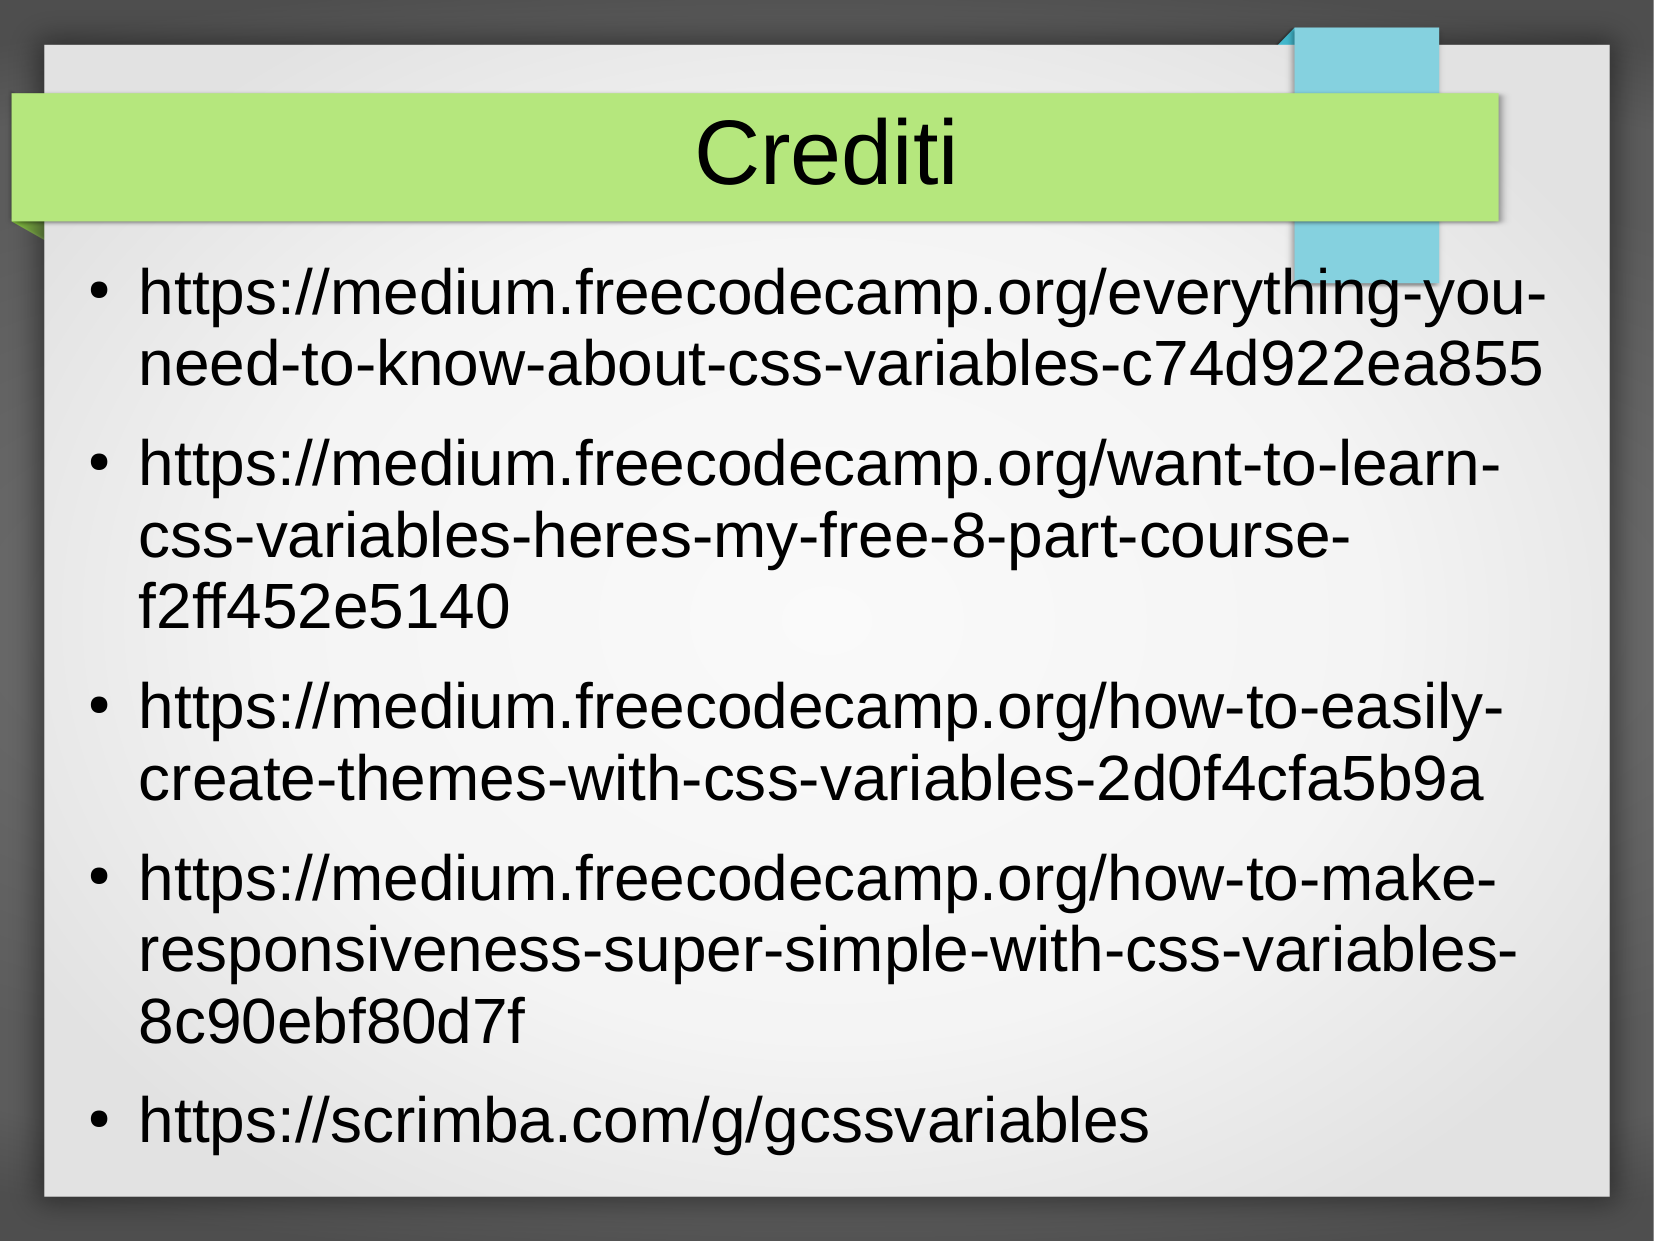

# Crediti
https://medium.freecodecamp.org/everything-you-need-to-know-about-css-variables-c74d922ea855
https://medium.freecodecamp.org/want-to-learn-css-variables-heres-my-free-8-part-course-f2ff452e5140
https://medium.freecodecamp.org/how-to-easily-create-themes-with-css-variables-2d0f4cfa5b9a
https://medium.freecodecamp.org/how-to-make-responsiveness-super-simple-with-css-variables-8c90ebf80d7f
https://scrimba.com/g/gcssvariables